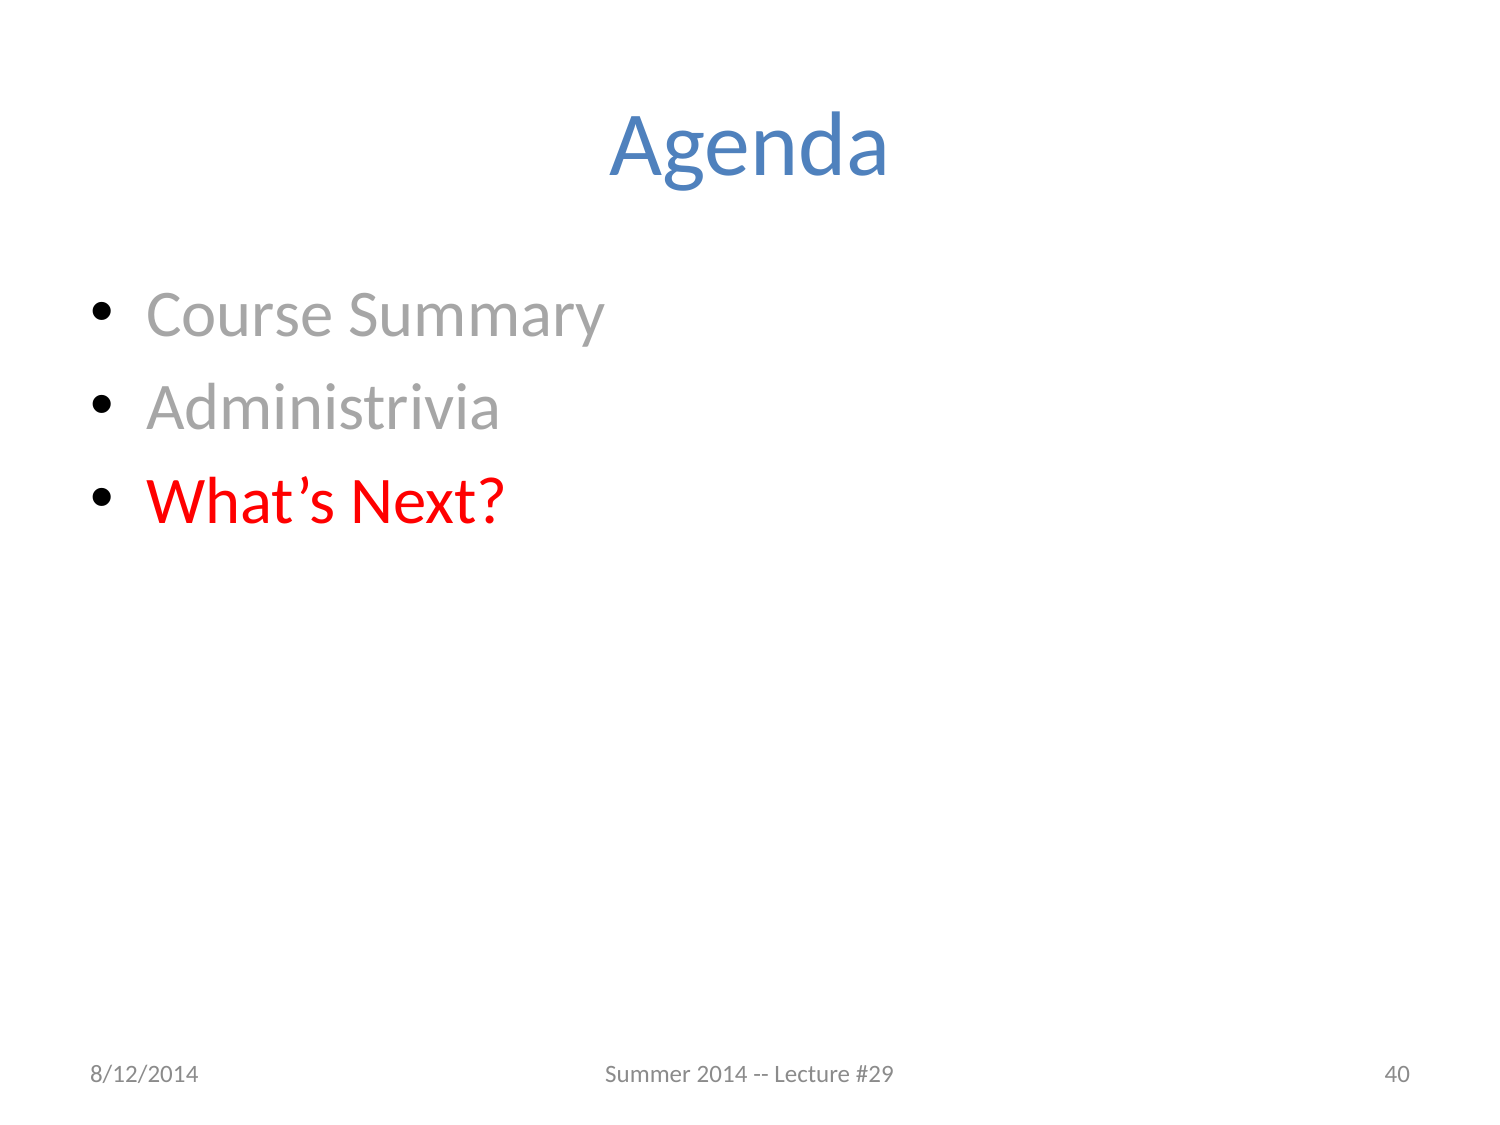

# Agenda
Course Summary
Administrivia
What’s Next?
8/12/2014
Summer 2014 -- Lecture #29